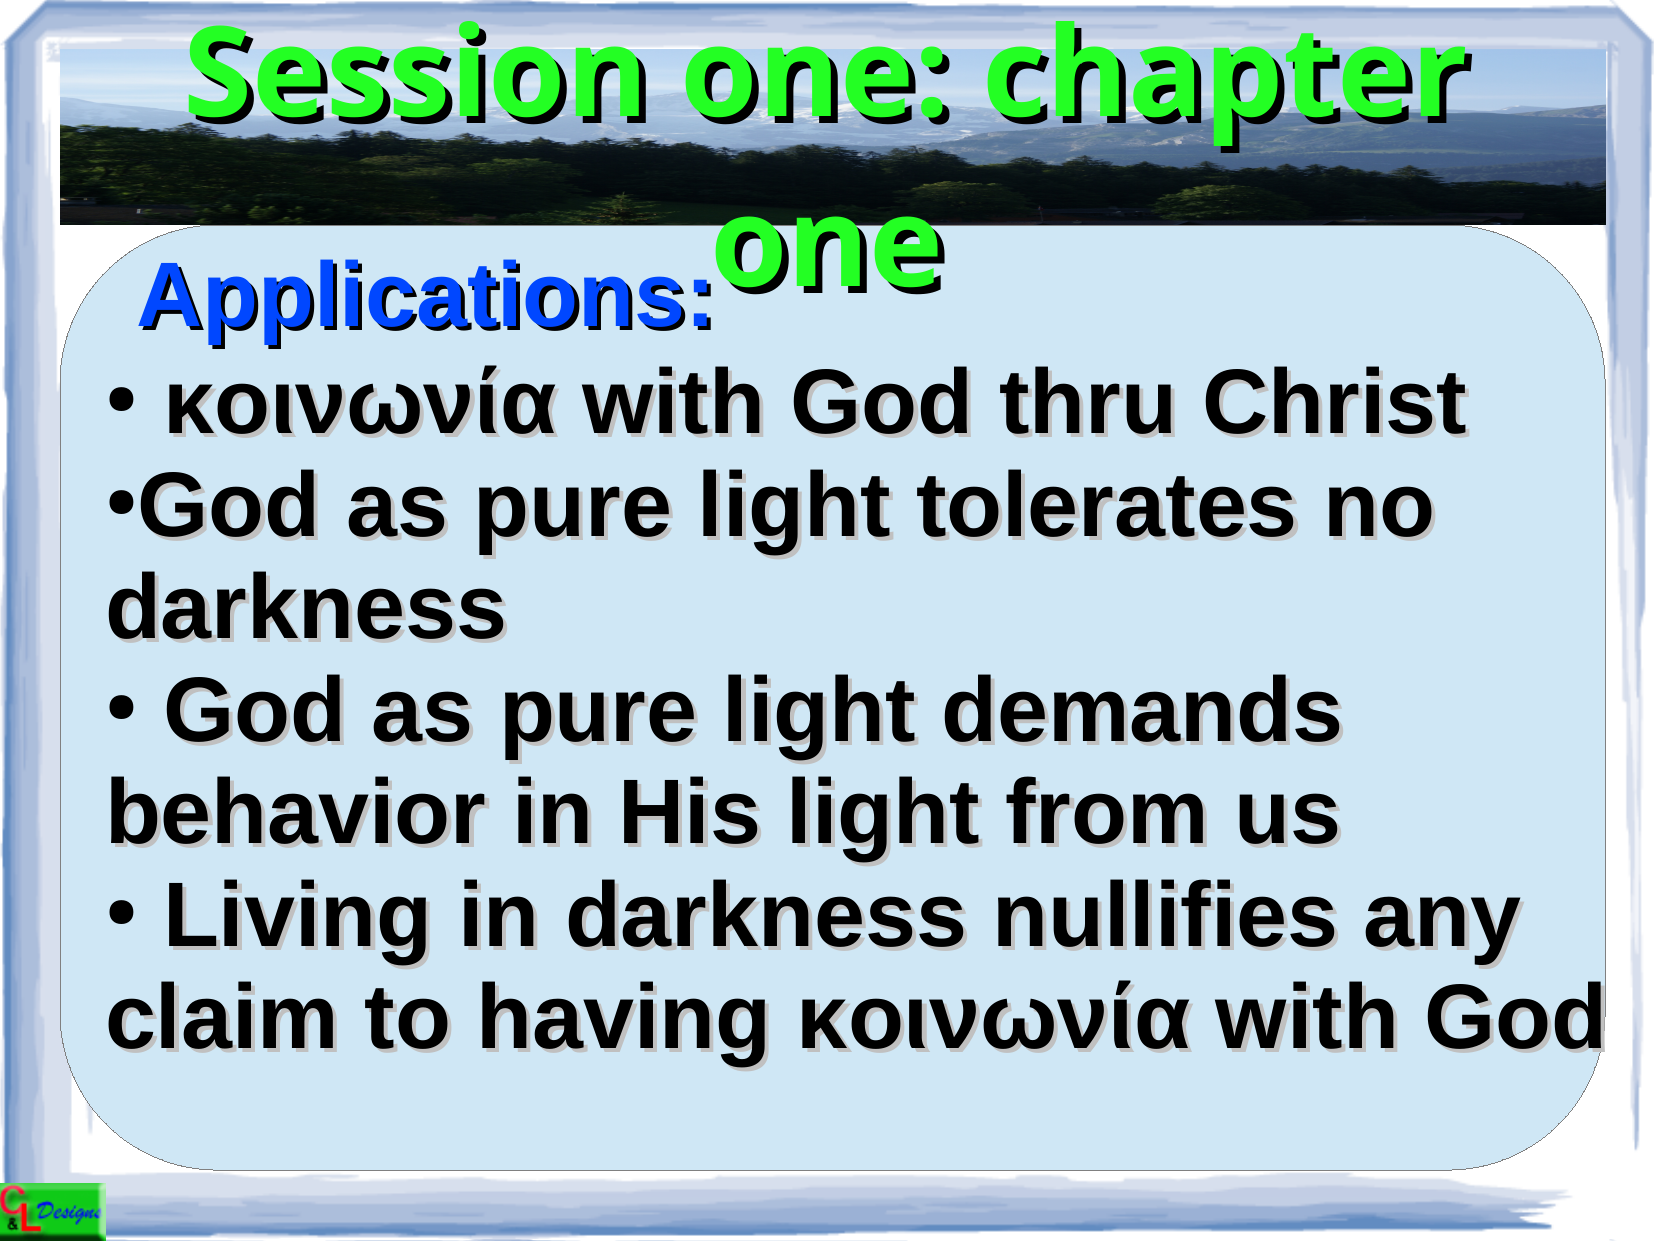

# Session one: chapter one
 Applications:
 κοινωνία with God thru Christ
God as pure light tolerates no darkness
 God as pure light demands behavior in His light from us
 Living in darkness nullifies any claim to having κοινωνία with God